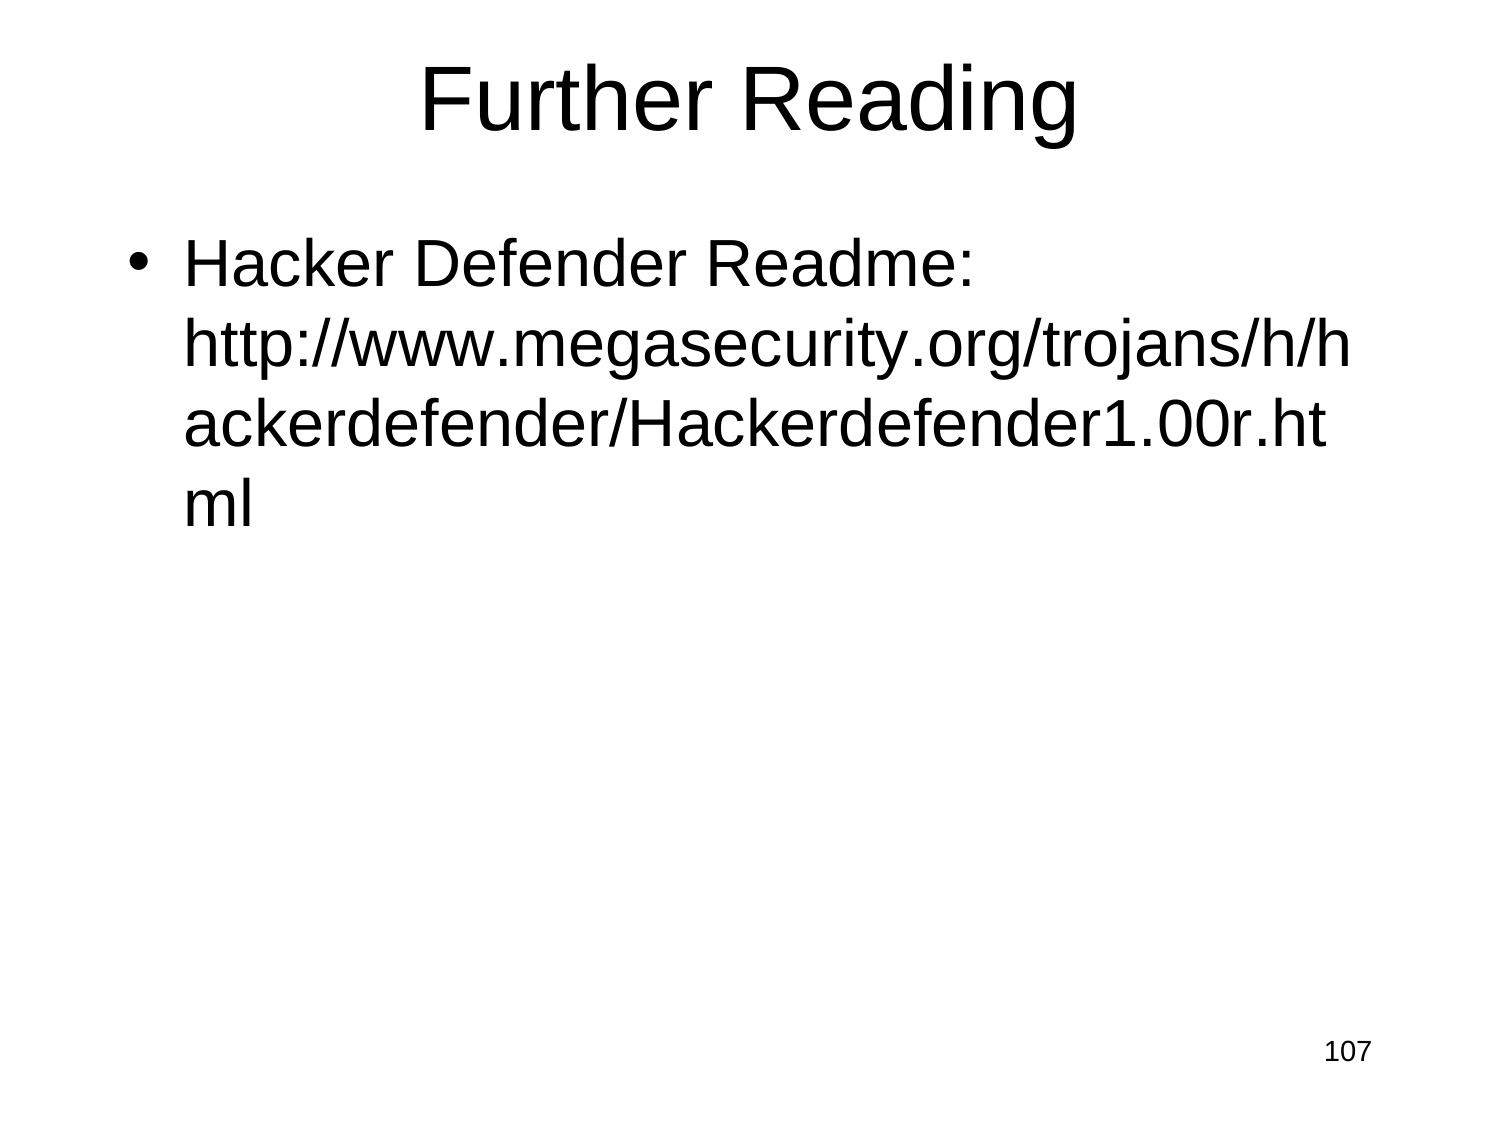

# Further Reading
Hacker Defender Readme: http://www.megasecurity.org/trojans/h/hackerdefender/Hackerdefender1.00r.html